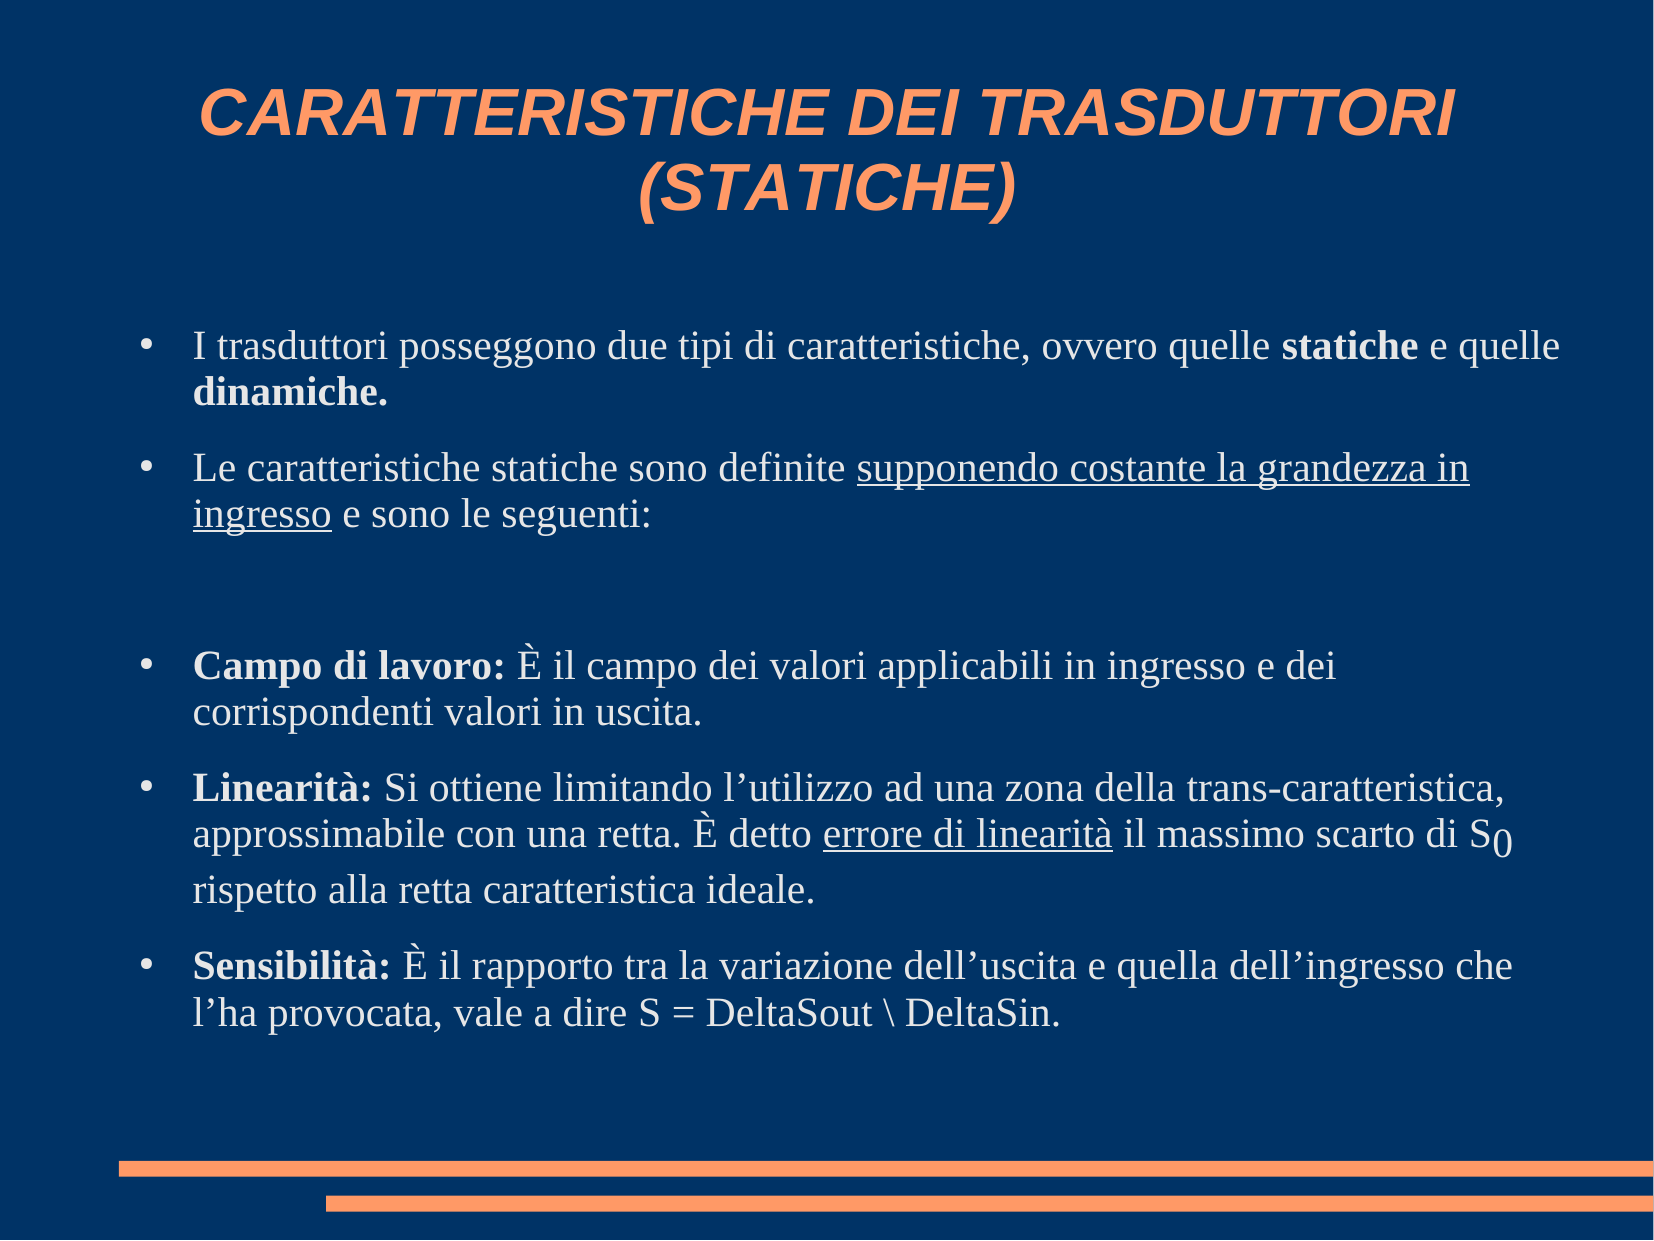

# CARATTERISTICHE DEI TRASDUTTORI (STATICHE)
I trasduttori posseggono due tipi di caratteristiche, ovvero quelle statiche e quelle dinamiche.
Le caratteristiche statiche sono definite supponendo costante la grandezza in ingresso e sono le seguenti:
Campo di lavoro: È il campo dei valori applicabili in ingresso e dei corrispondenti valori in uscita.
Linearità: Si ottiene limitando l’utilizzo ad una zona della trans-caratteristica, approssimabile con una retta. È detto errore di linearità il massimo scarto di S0 rispetto alla retta caratteristica ideale.
Sensibilità: È il rapporto tra la variazione dell’uscita e quella dell’ingresso che l’ha provocata, vale a dire S = DeltaSout \ DeltaSin.